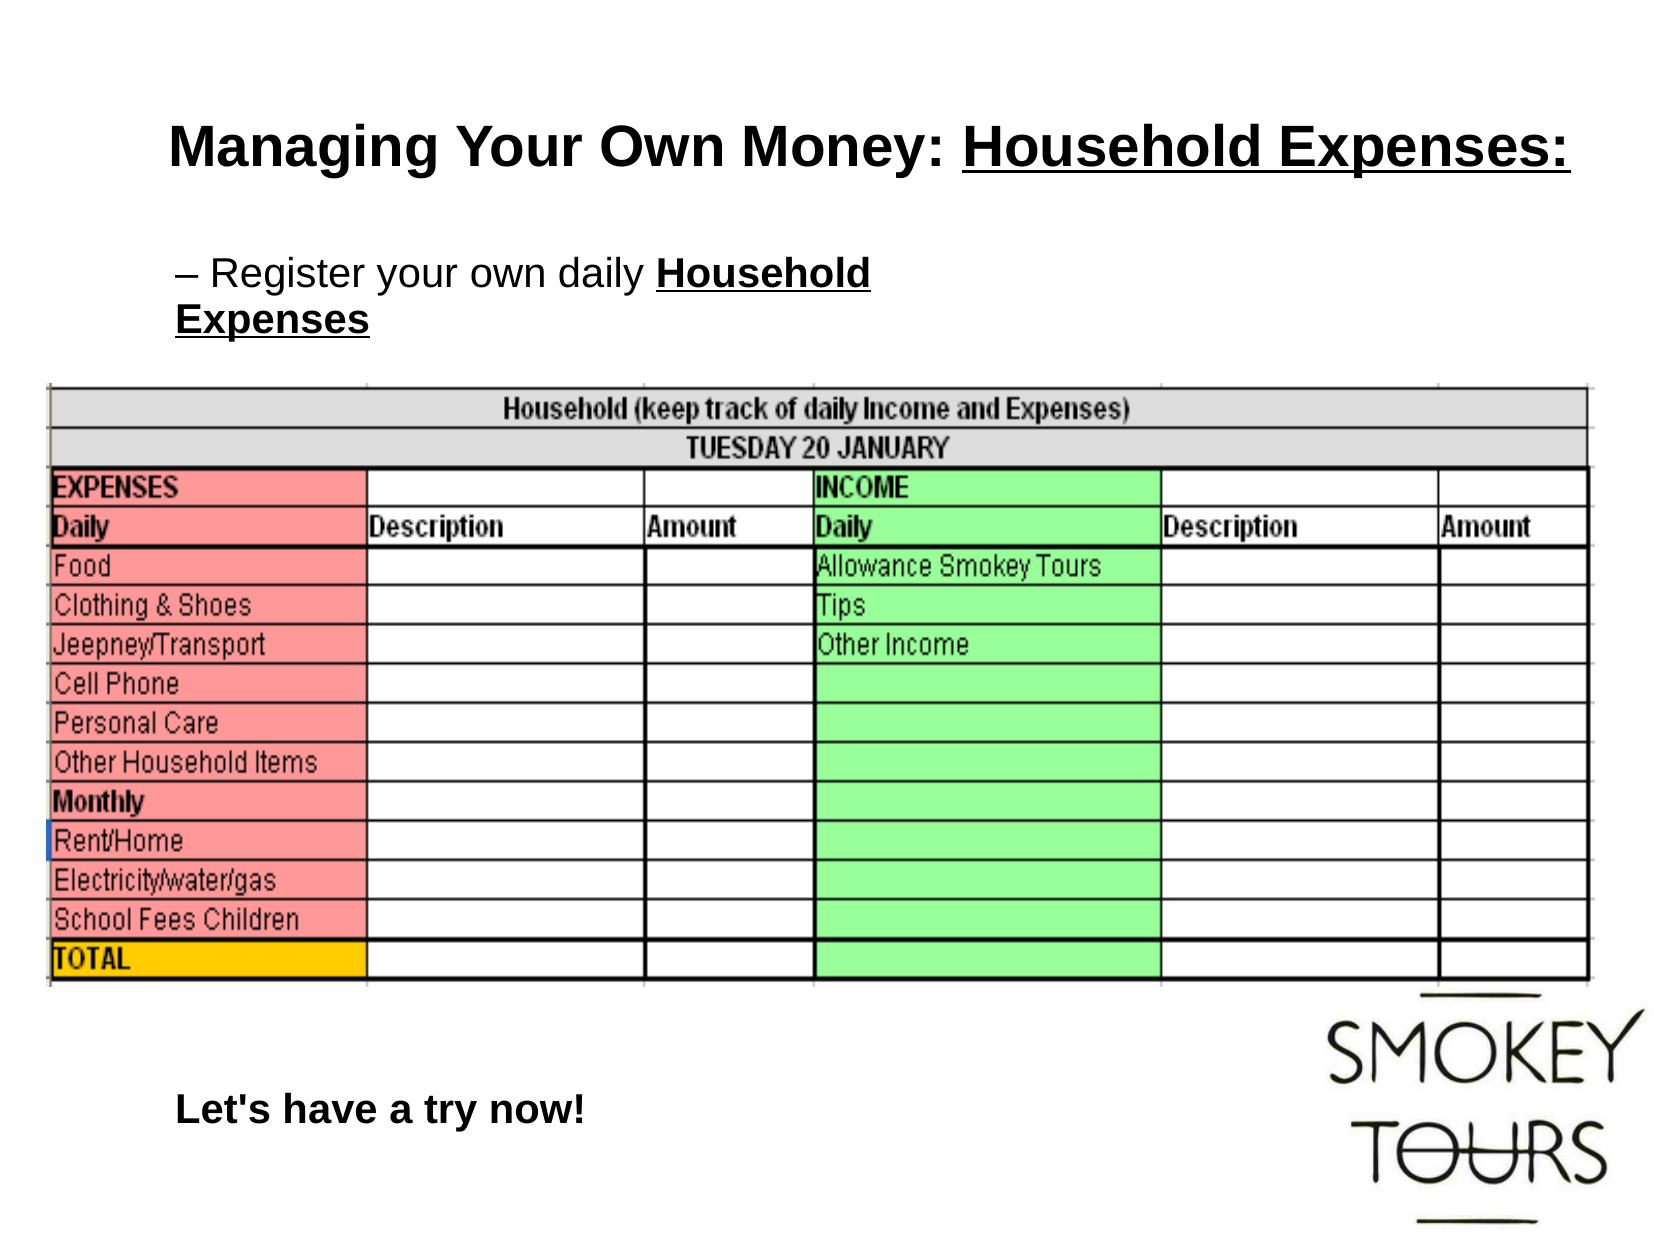

Managing Your Own Money: Household Expenses:
– Register your own daily Household Expenses
Let's have a try now!